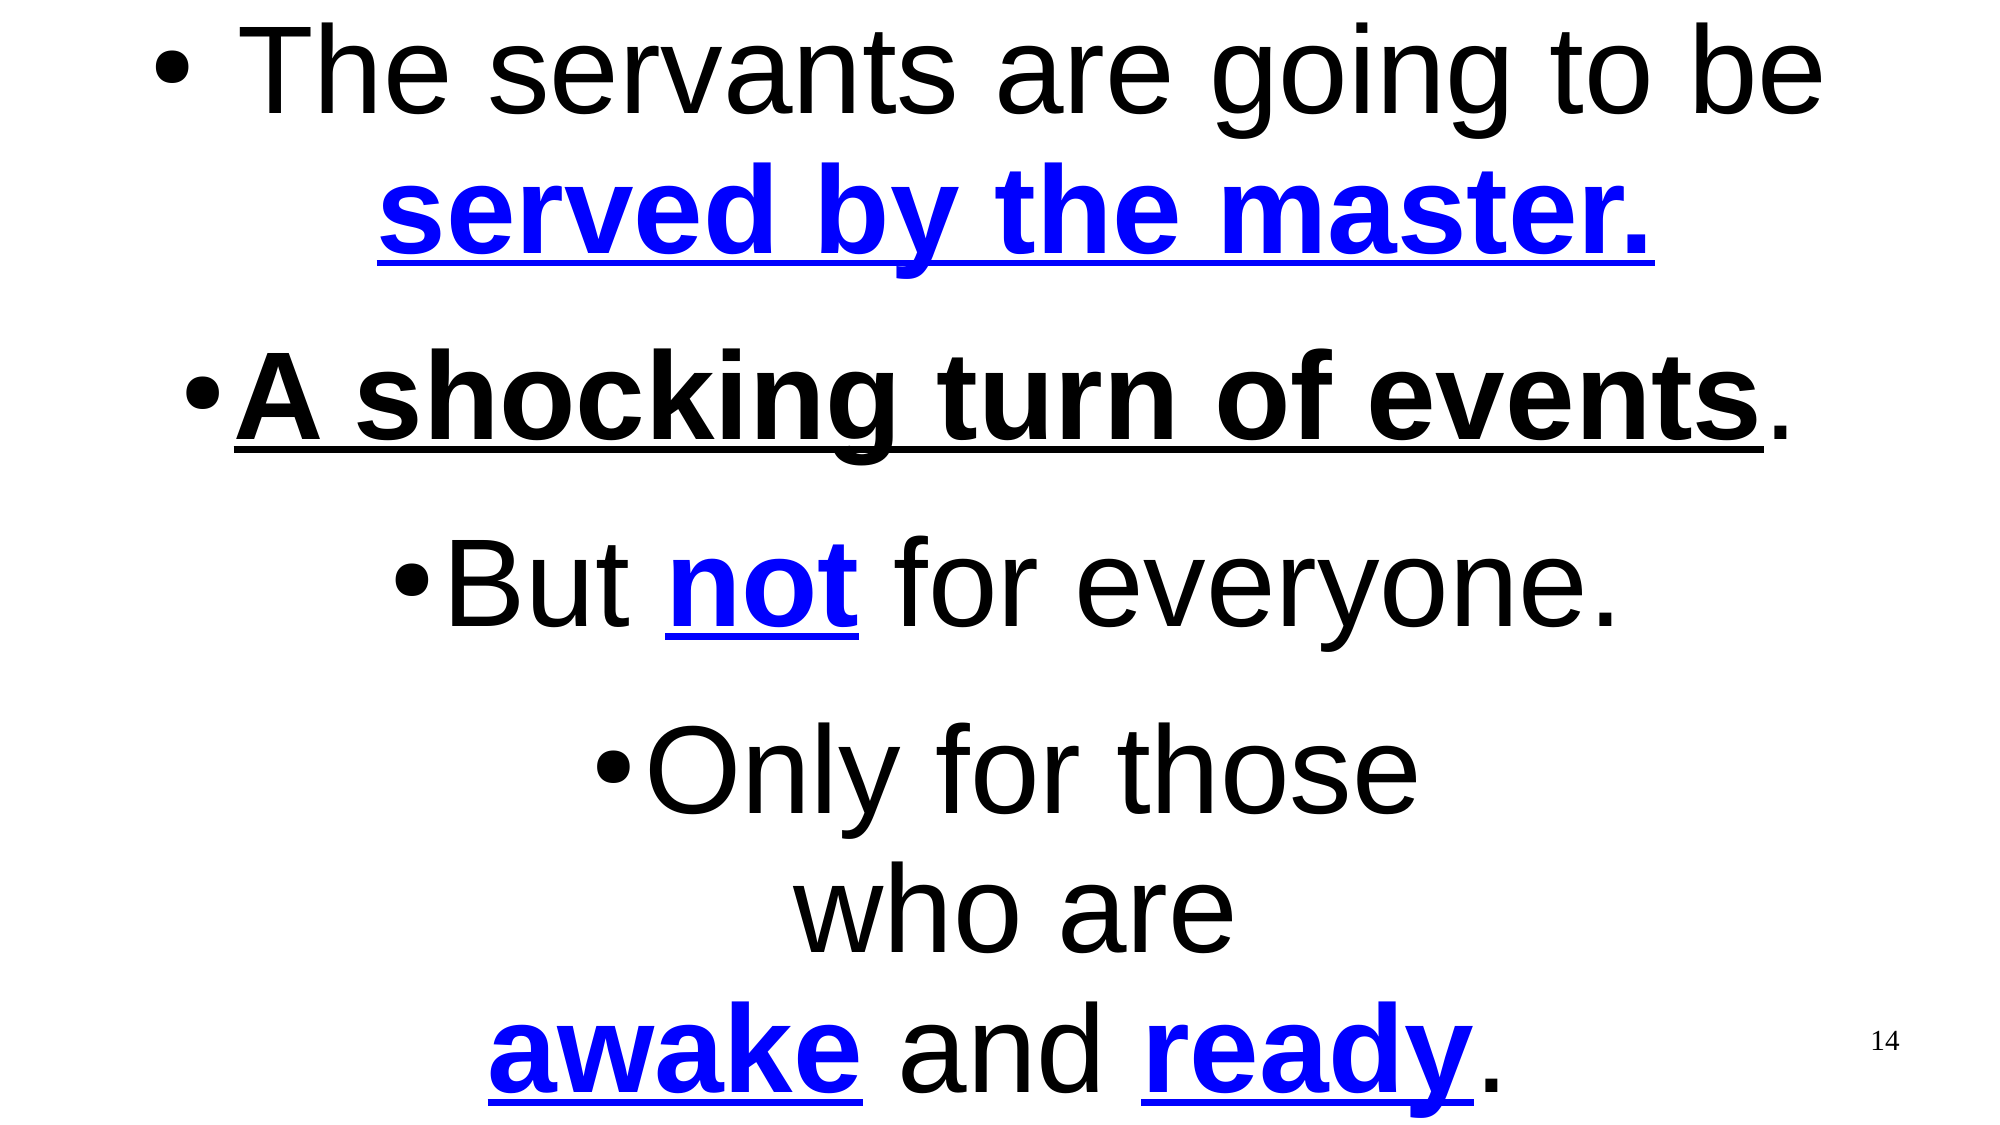

# The servants are going to be served by the master.
A shocking turn of events.
But not for everyone.
Only for those
who are
awake and ready.
14